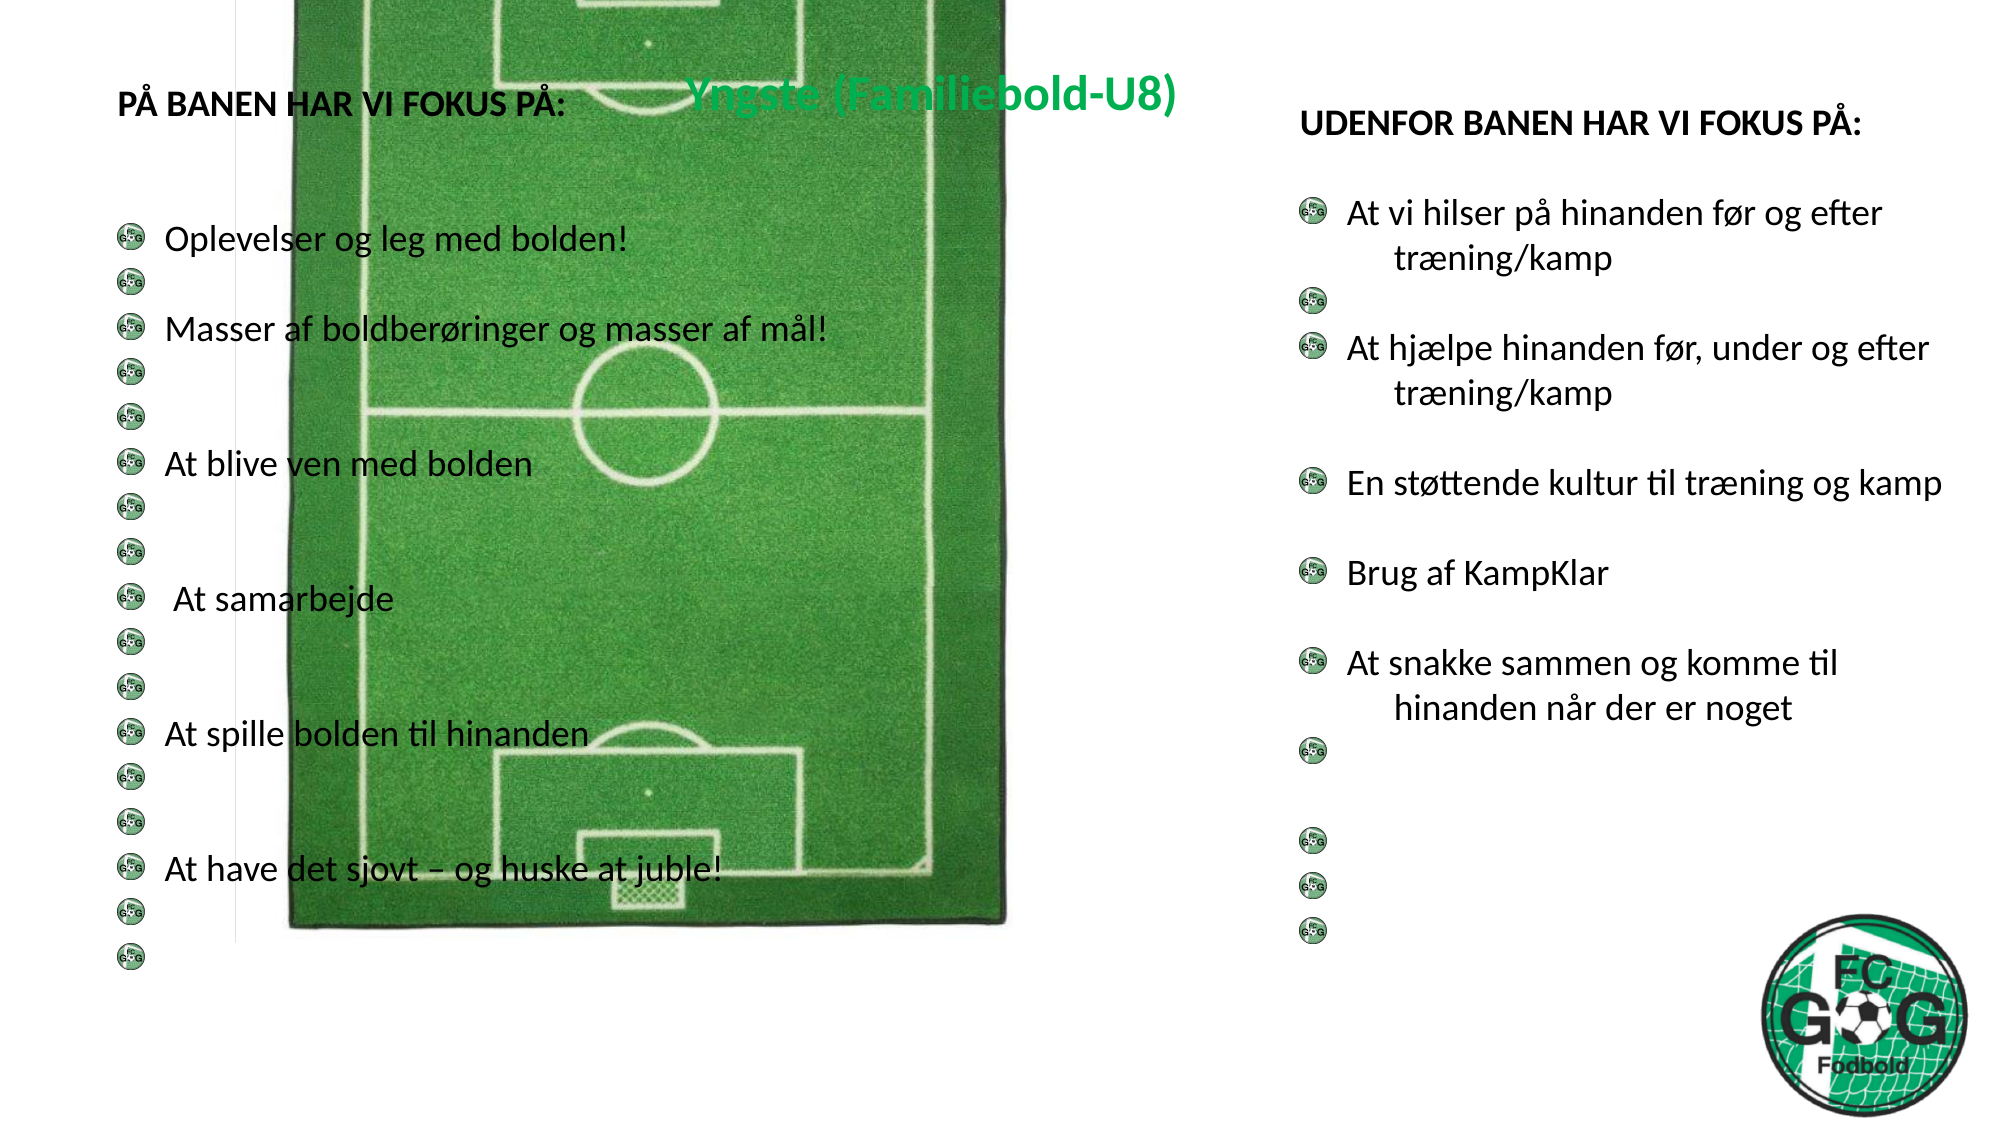

Yngste (Familiebold-U8)
PÅ BANEN HAR VI FOKUS PÅ:
Oplevelser og leg med bolden!
Masser af boldberøringer og masser af mål!
At blive ven med bolden
 At samarbejde
At spille bolden til hinanden
At have det sjovt – og huske at juble!
UDENFOR BANEN HAR VI FOKUS PÅ:
At vi hilser på hinanden før og efter træning/kamp
At hjælpe hinanden før, under og efter træning/kamp
En støttende kultur til træning og kamp
Brug af KampKlar
At snakke sammen og komme til hinanden når der er noget